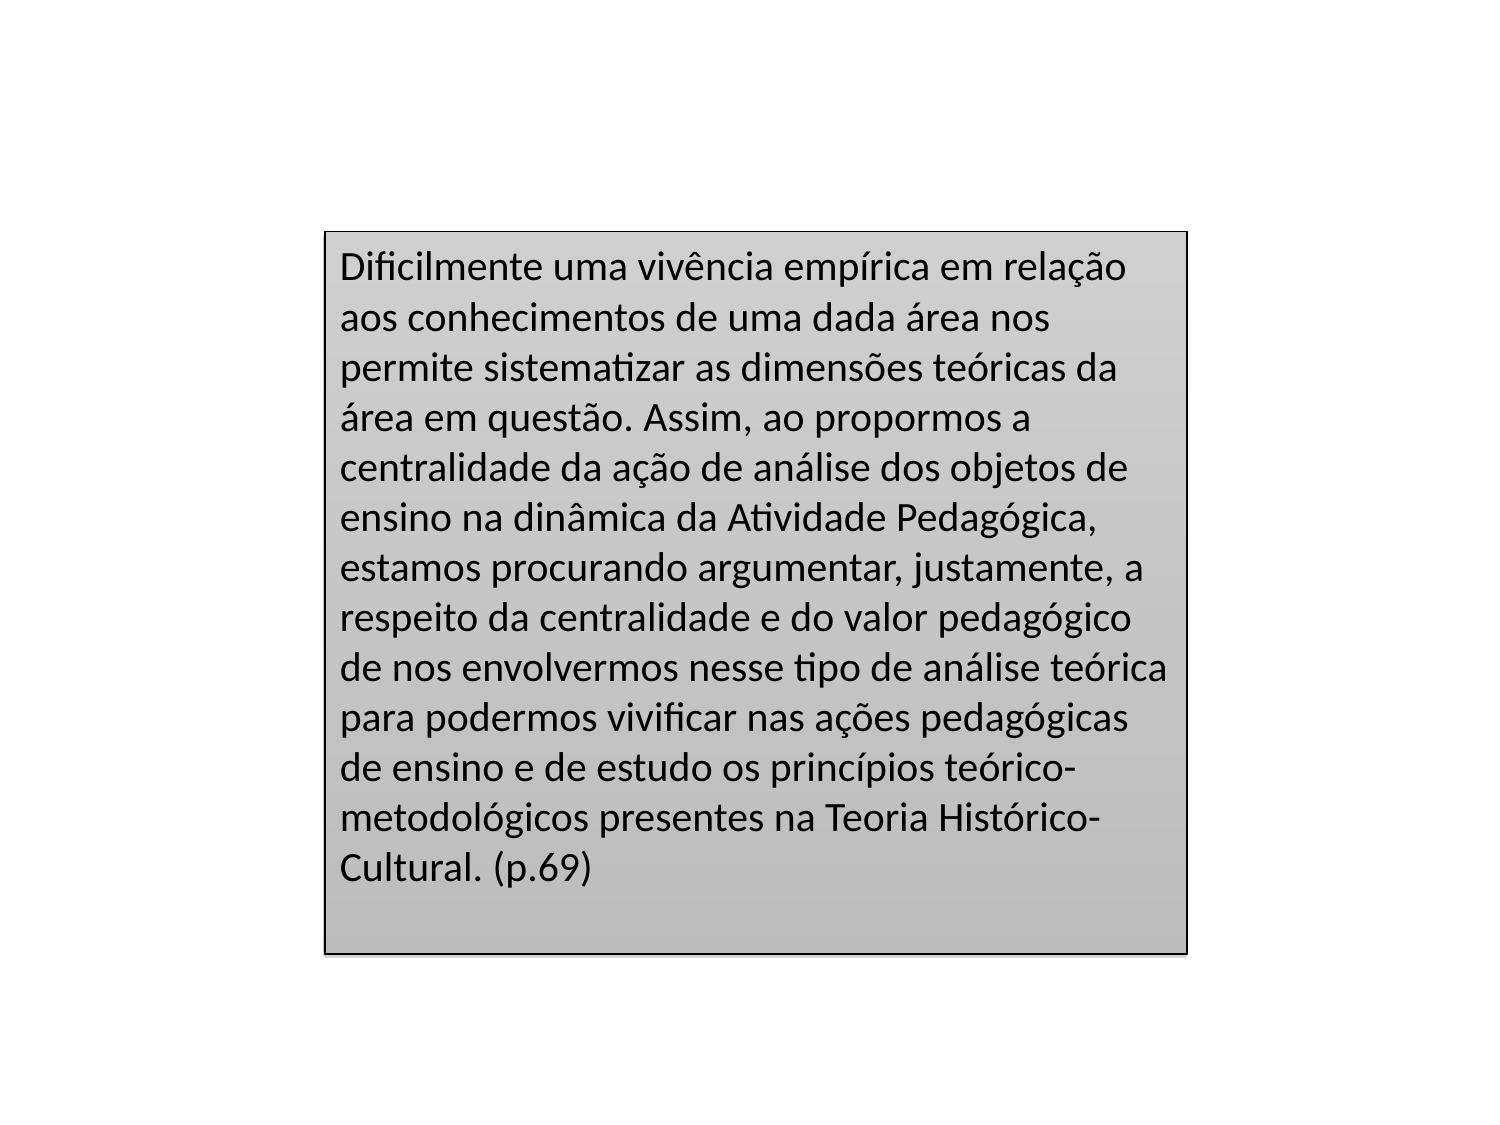

Dificilmente uma vivência empírica em relação aos conhecimentos de uma dada área nos permite sistematizar as dimensões teóricas da área em questão. Assim, ao propormos a centralidade da ação de análise dos objetos de ensino na dinâmica da Atividade Pedagógica, estamos procurando argumentar, justamente, a respeito da centralidade e do valor pedagógico de nos envolvermos nesse tipo de análise teórica para podermos vivificar nas ações pedagógicas de ensino e de estudo os princípios teórico-metodológicos presentes na Teoria Histórico-Cultural. (p.69)